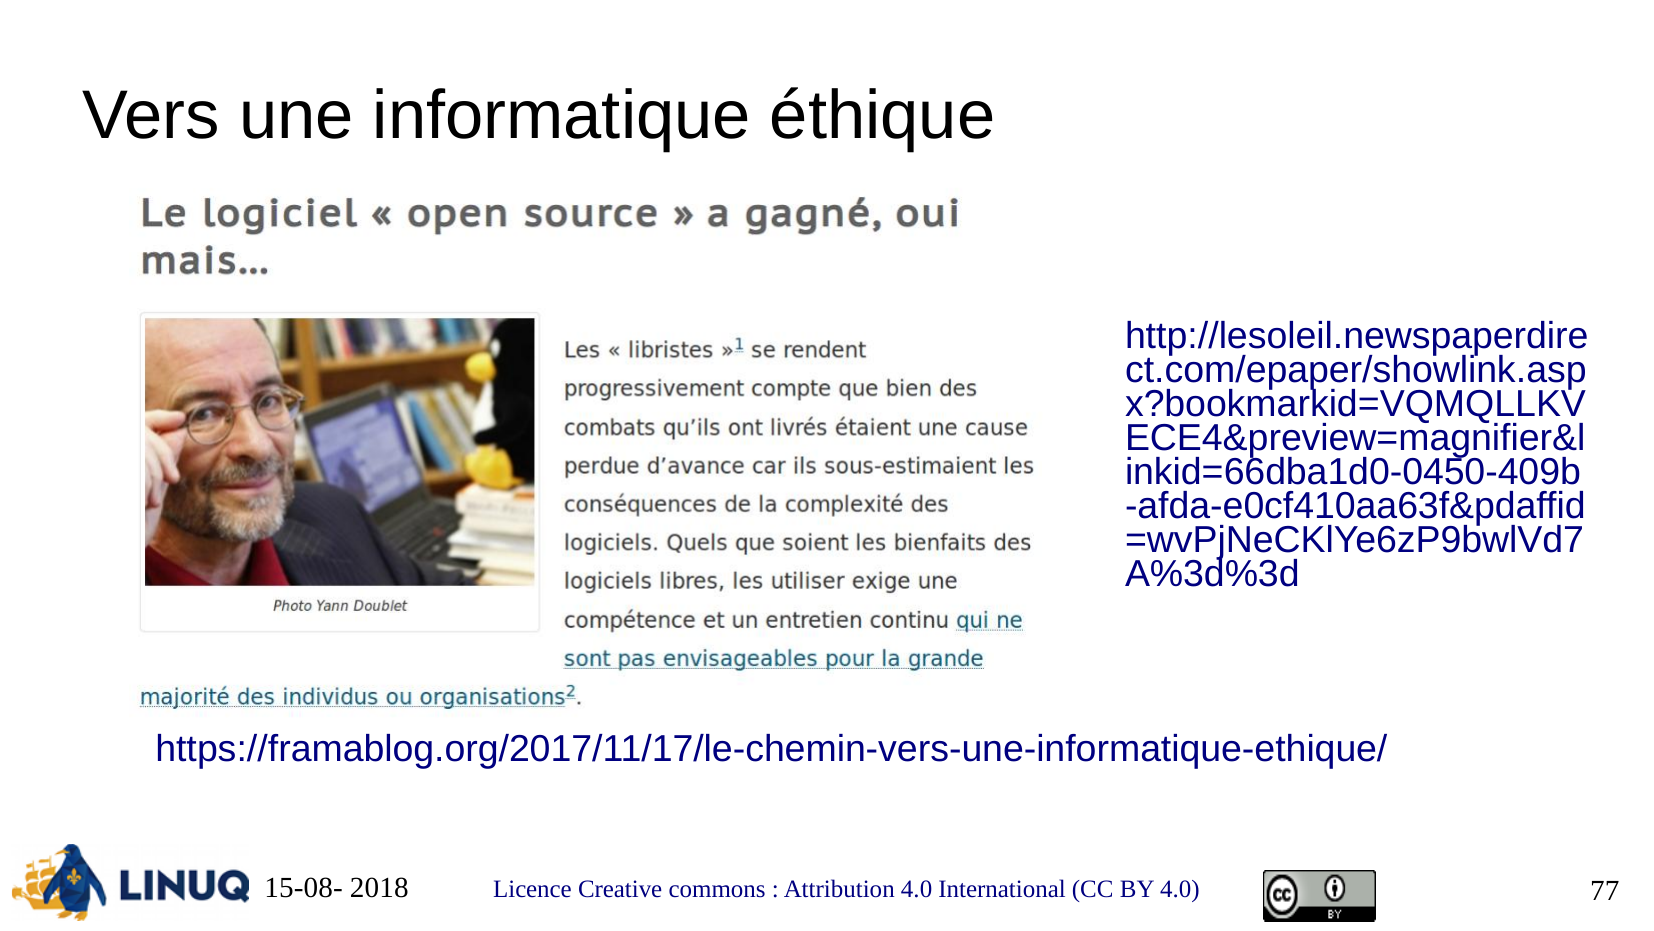

# Vers une informatique éthique
http://lesoleil.newspaperdirect.com/epaper/showlink.aspx?bookmarkid=VQMQLLKVECE4&preview=magnifier&linkid=66dba1d0-0450-409b-afda-e0cf410aa63f&pdaffid=wvPjNeCKlYe6zP9bwlVd7A%3d%3d
https://framablog.org/2017/11/17/le-chemin-vers-une-informatique-ethique/
15-08- 2018
77